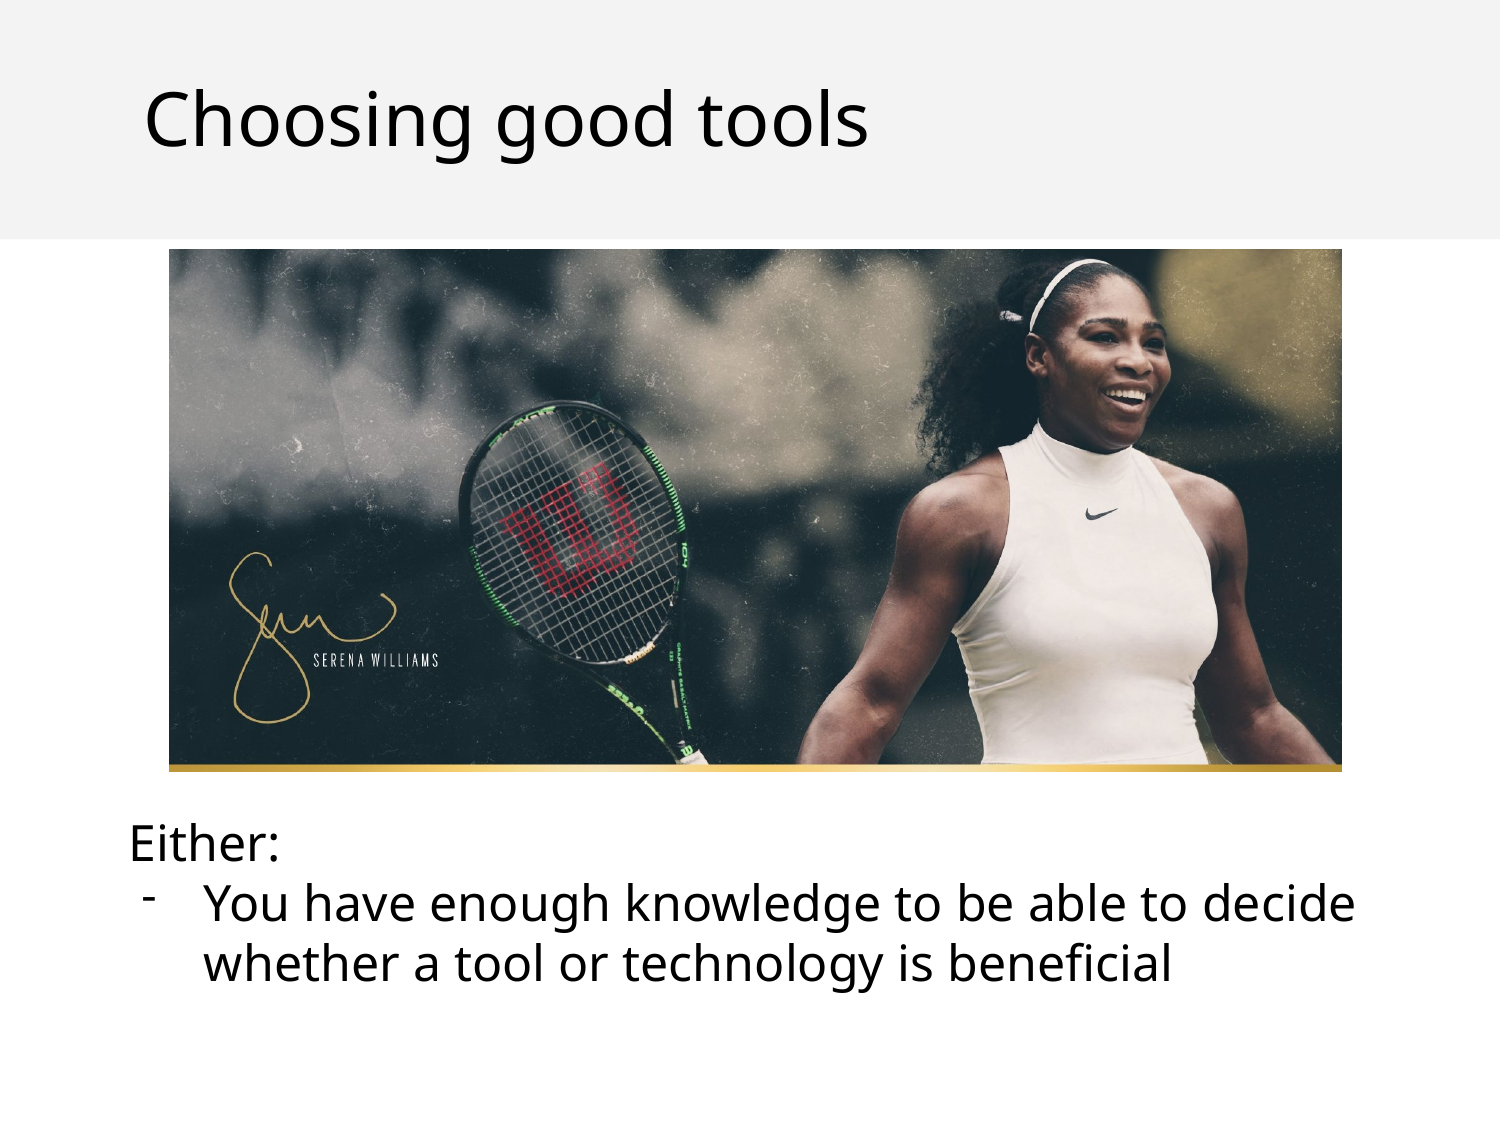

# Choosing good tools
Either:
You have enough knowledge to be able to decide whether a tool or technology is beneficial